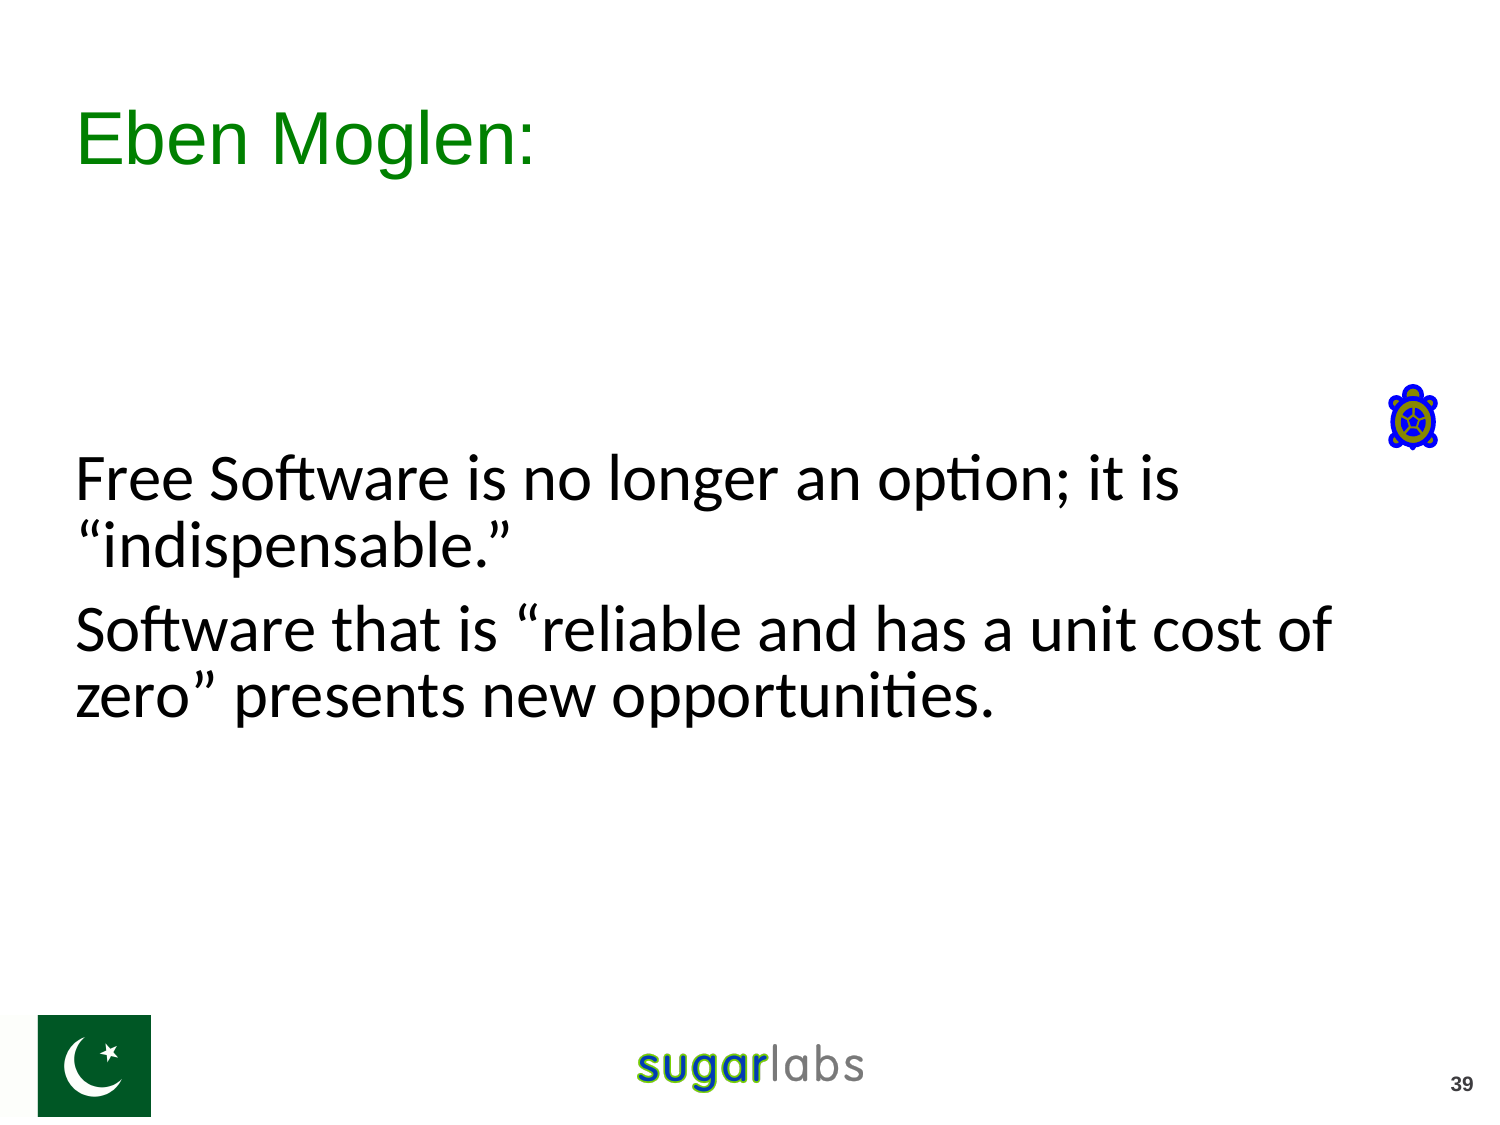

Eben Moglen:
# Free Software is no longer an option; it is “indispensable.”
Software that is “reliable and has a unit cost of zero” presents new opportunities.
39